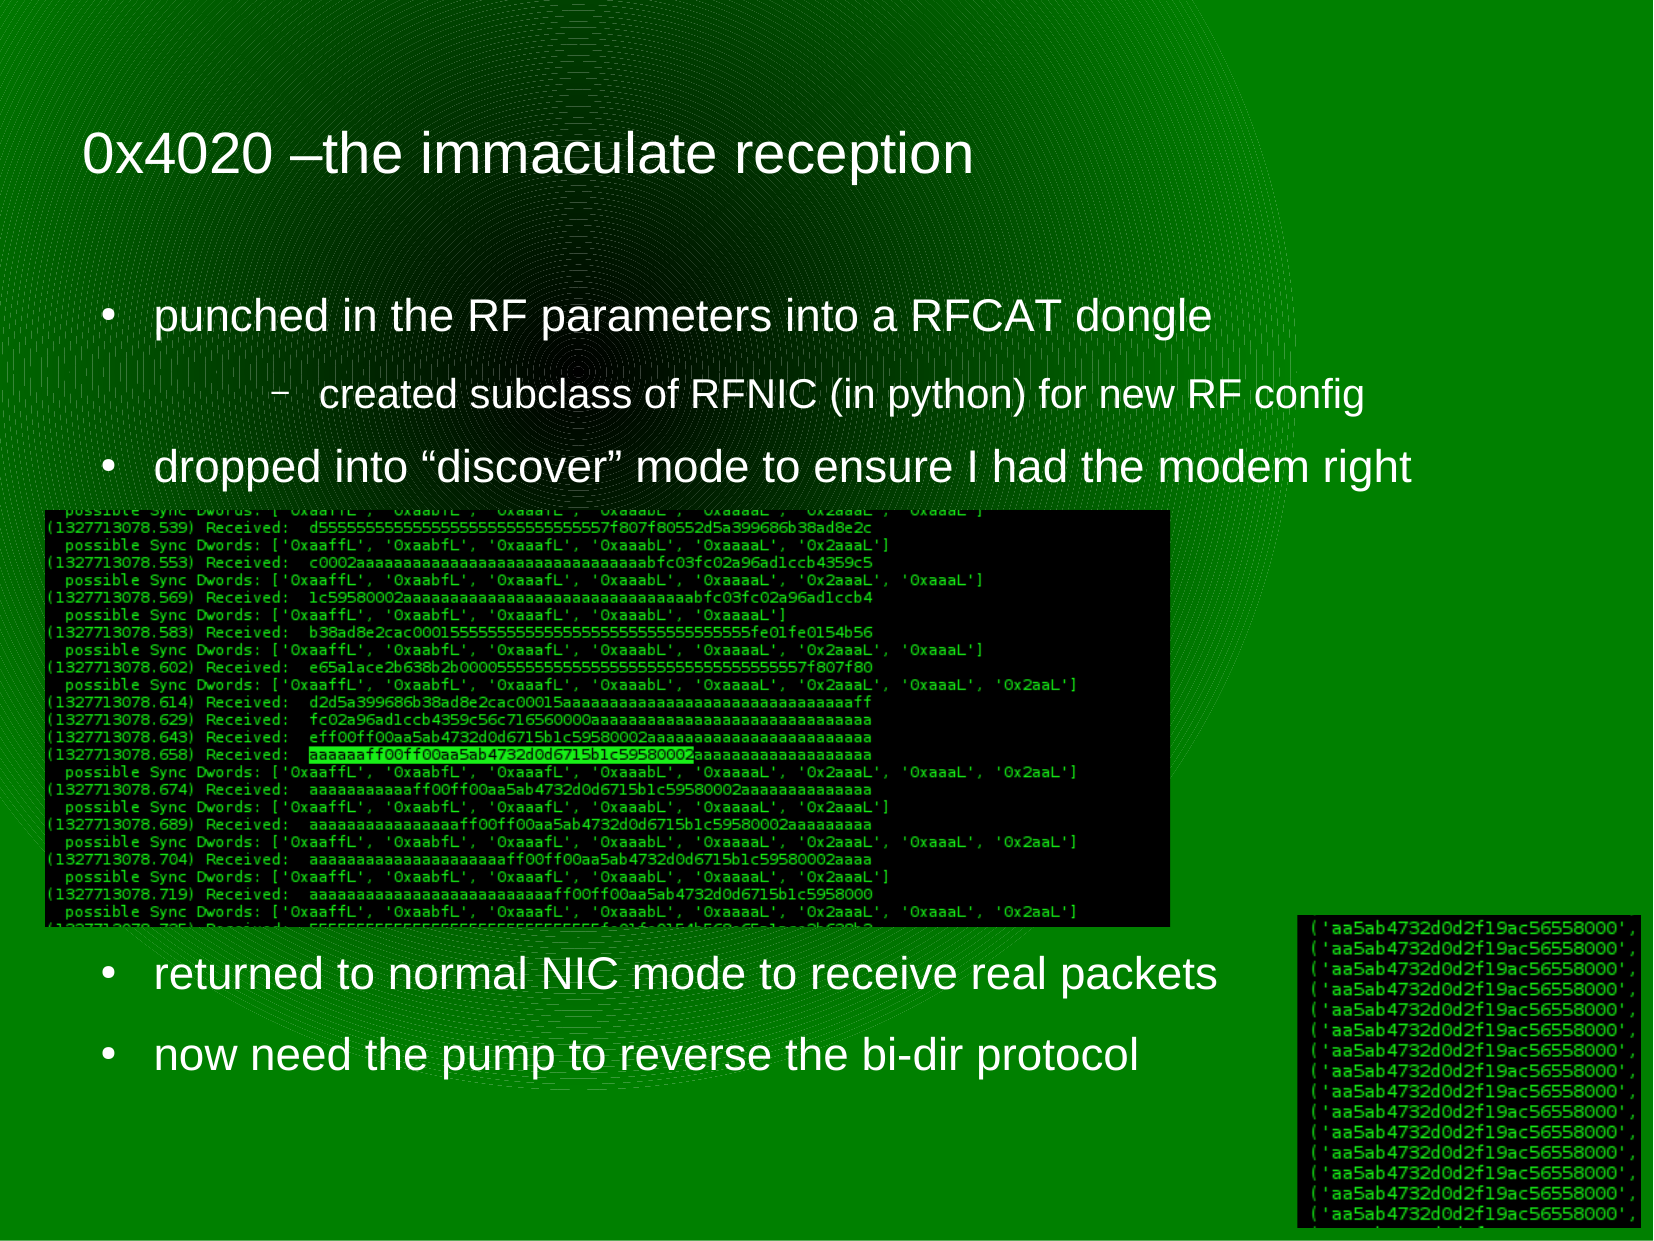

# 0x4020 –the immaculate reception
punched in the RF parameters into a RFCAT dongle
created subclass of RFNIC (in python) for new RF config
dropped into “discover” mode to ensure I had the modem right
returned to normal NIC mode to receive real packets
now need the pump to reverse the bi-dir protocol